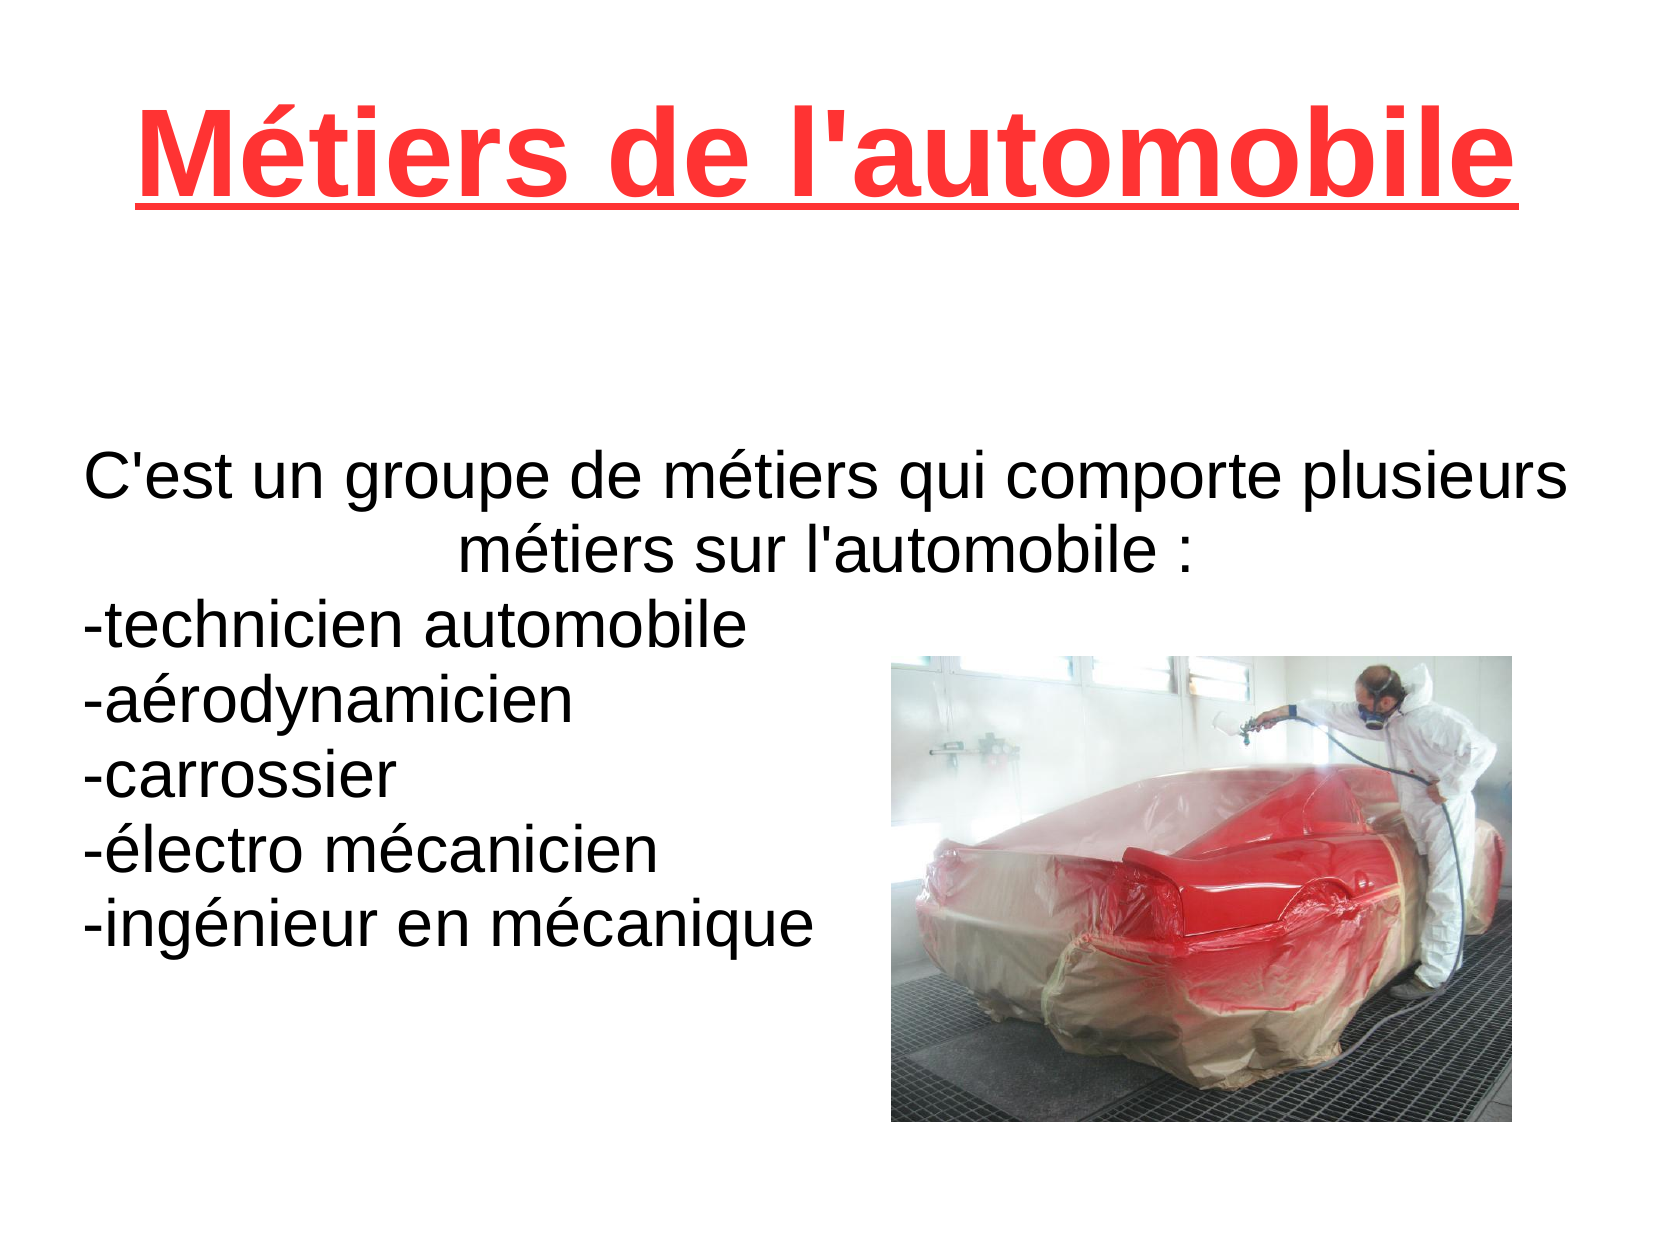

# Métiers de l'automobile
C'est un groupe de métiers qui comporte plusieurs métiers sur l'automobile :
-technicien automobile
-aérodynamicien
-carrossier
-électro mécanicien
-ingénieur en mécanique